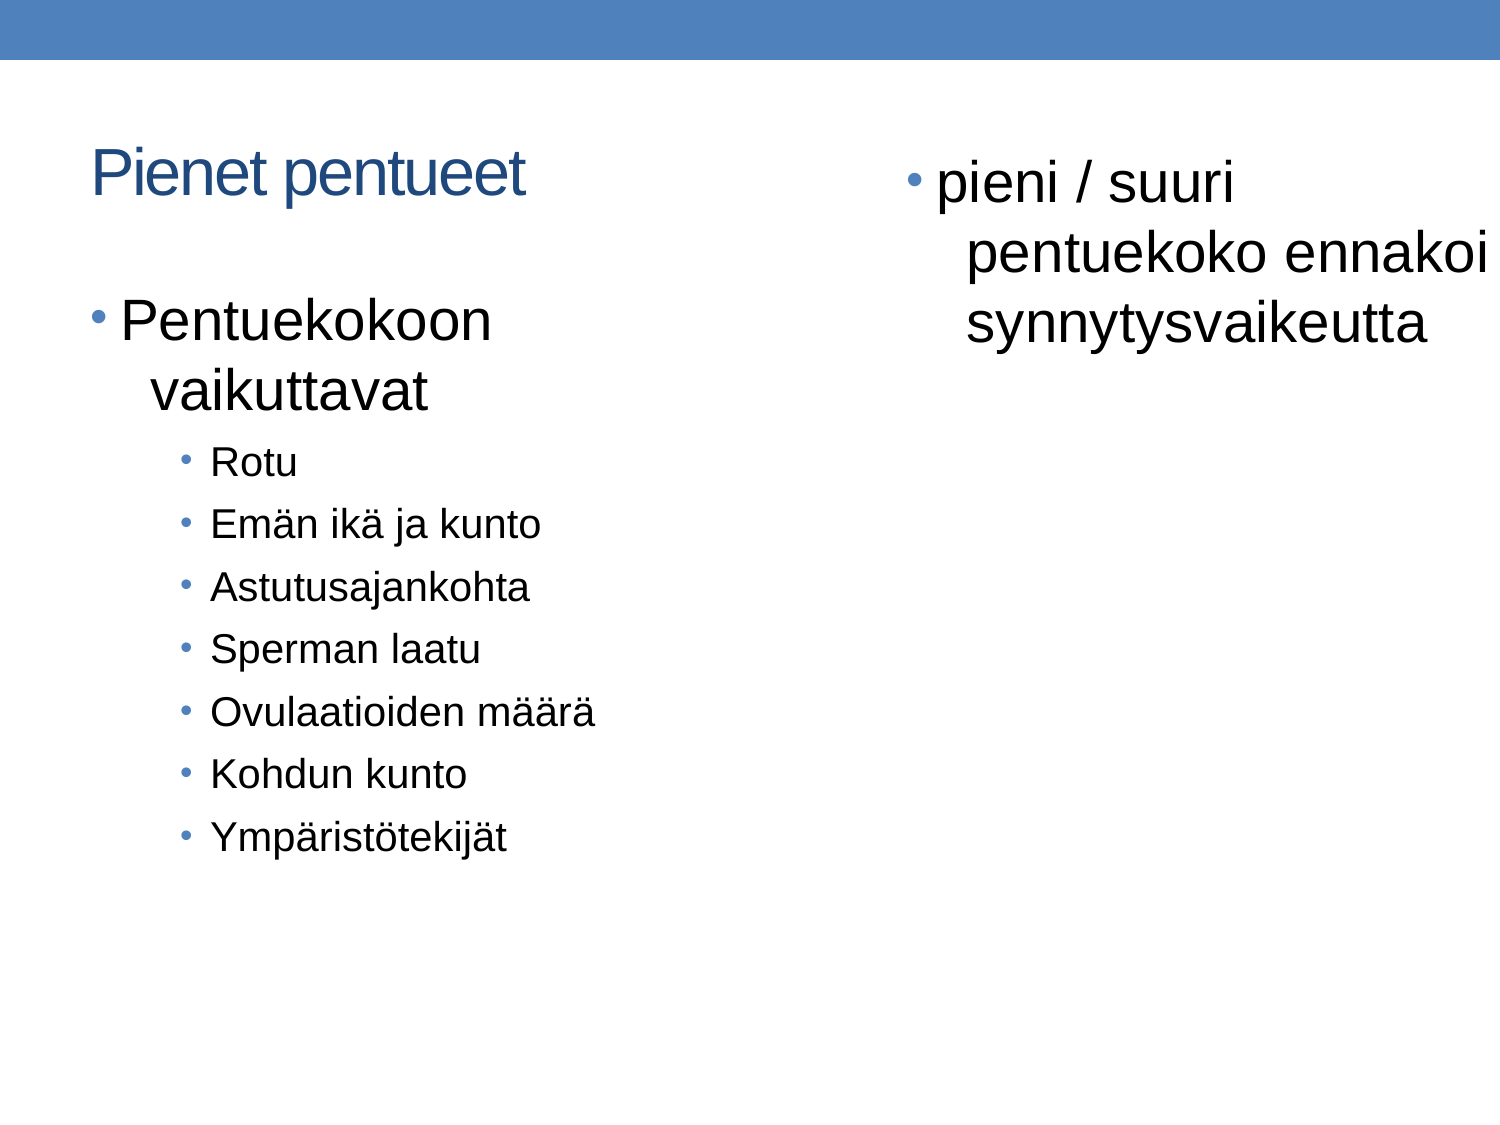

# Pienet pentueet
pieni / suuri pentuekoko ennakoi synnytysvaikeutta
Pentuekokoon vaikuttavat
Rotu
Emän ikä ja kunto
Astutusajankohta
Sperman laatu
Ovulaatioiden määrä
Kohdun kunto
Ympäristötekijät